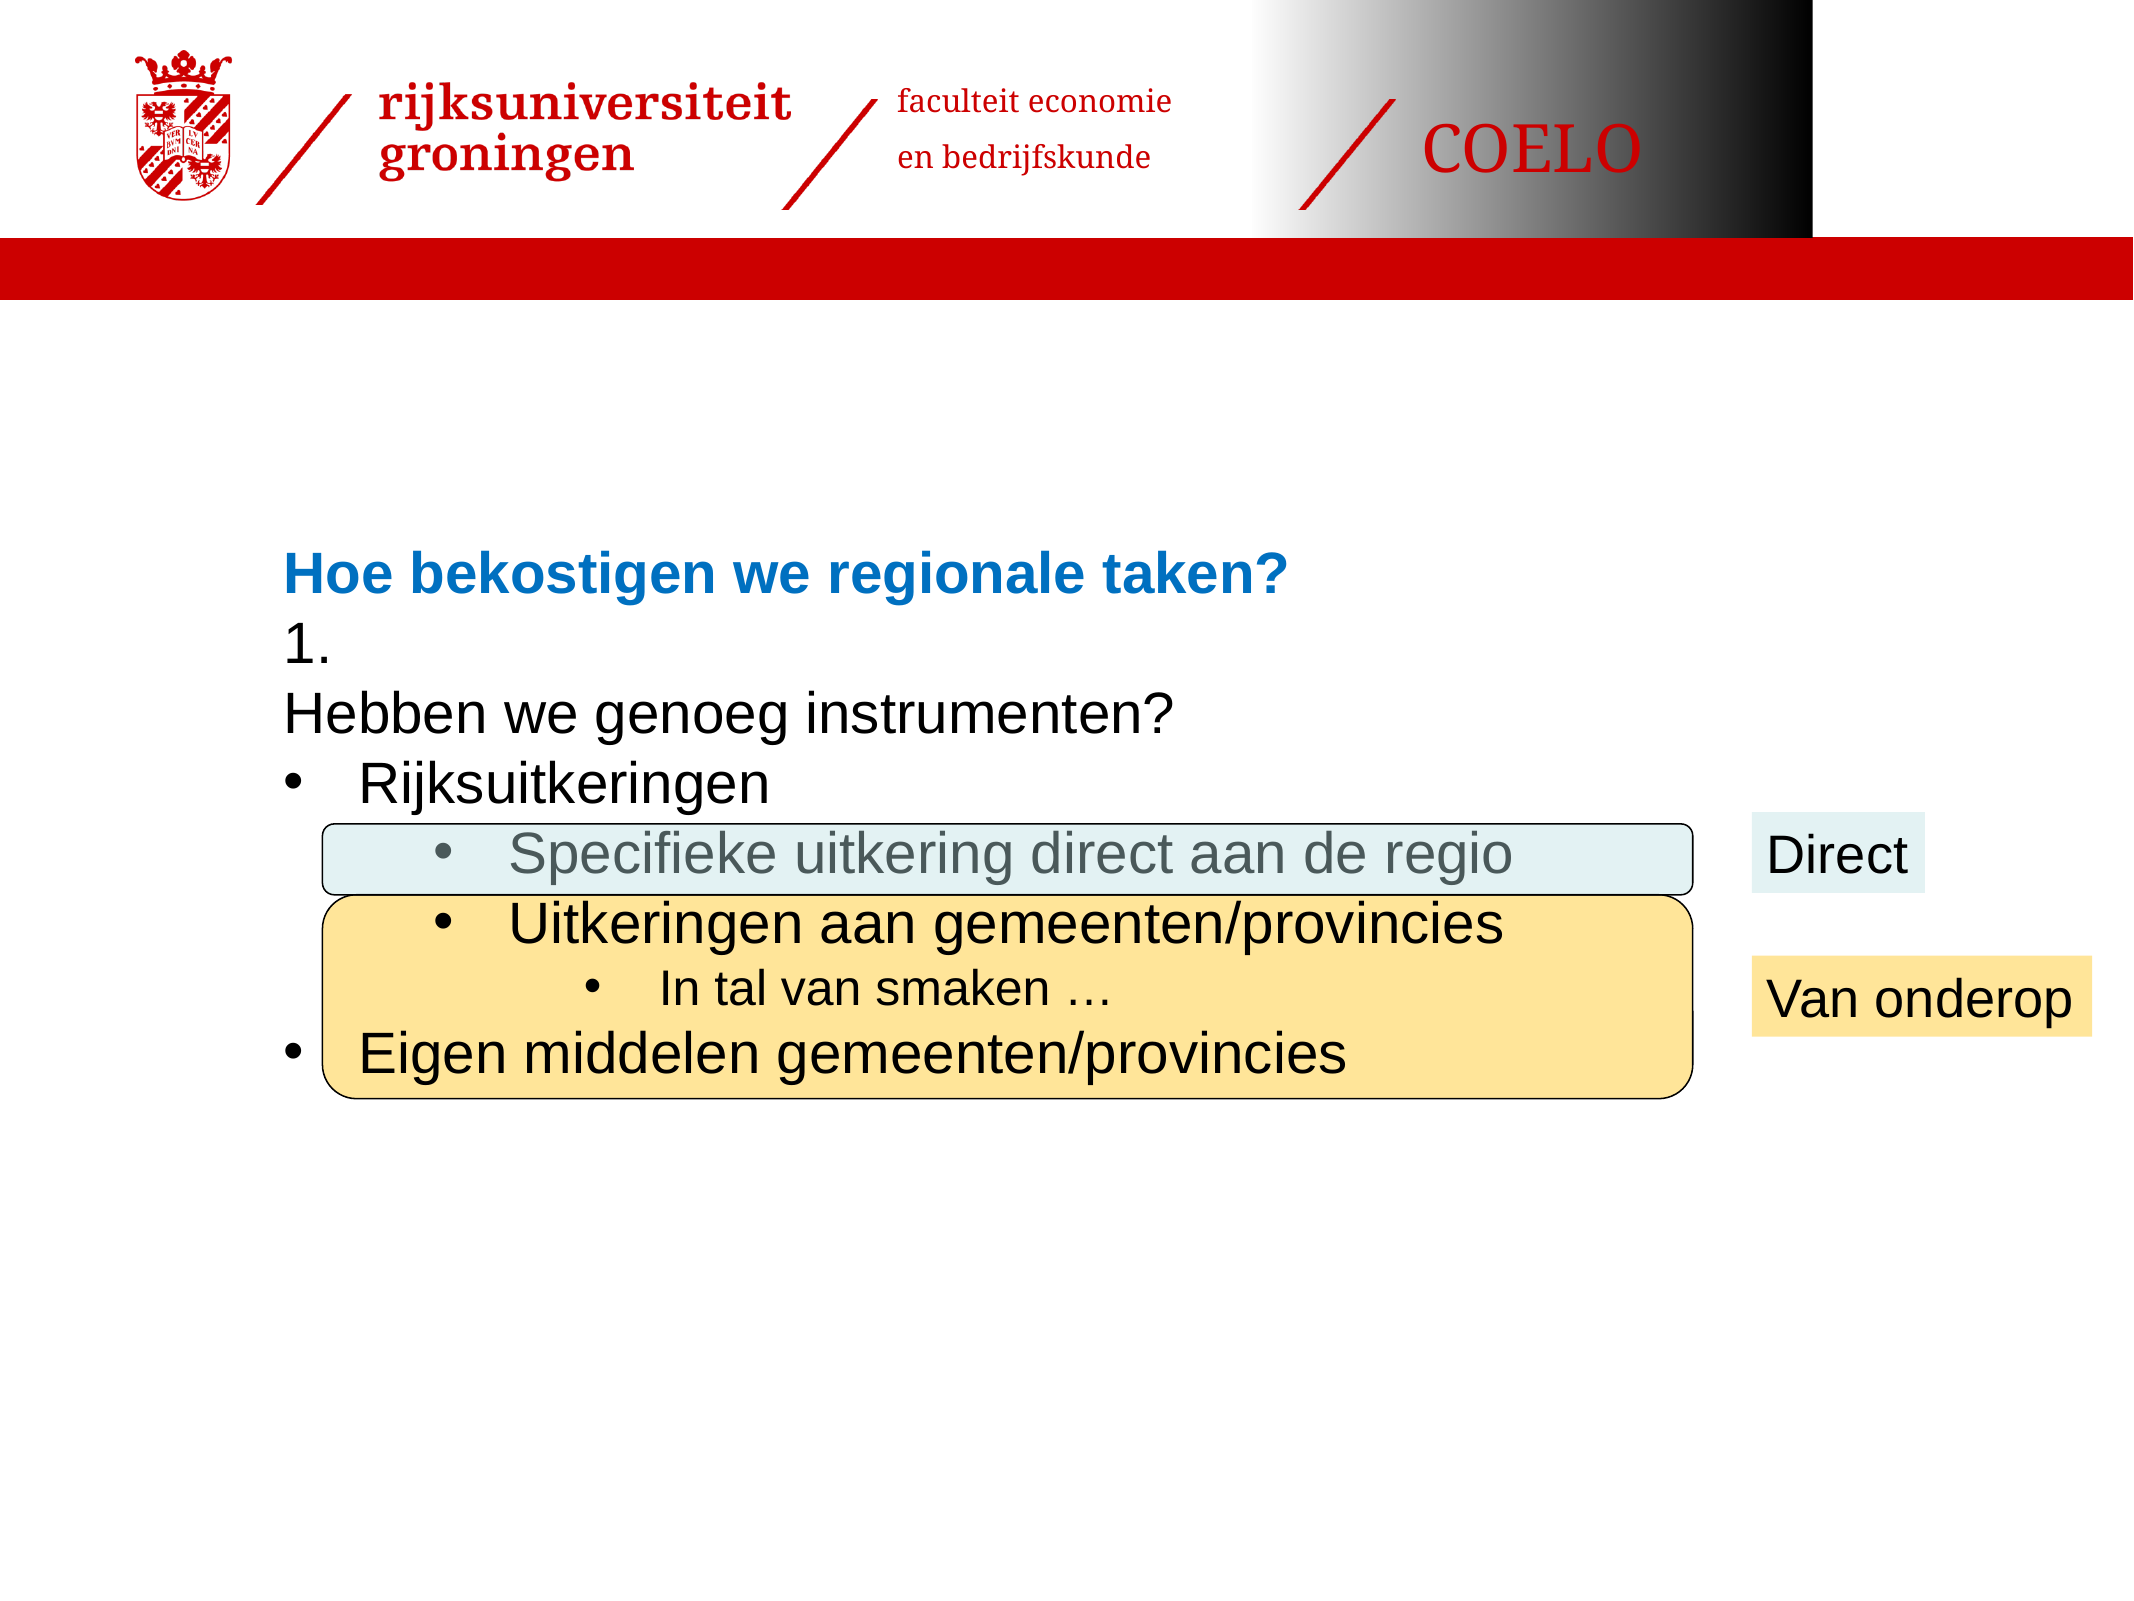

Hoe bekostigen we regionale taken?
Hebben we genoeg instrumenten?
Rijksuitkeringen
Specifieke uitkering direct aan de regio
Uitkeringen aan gemeenten/provincies
In tal van smaken …
Eigen middelen gemeenten/provincies
Direct
Van onderop